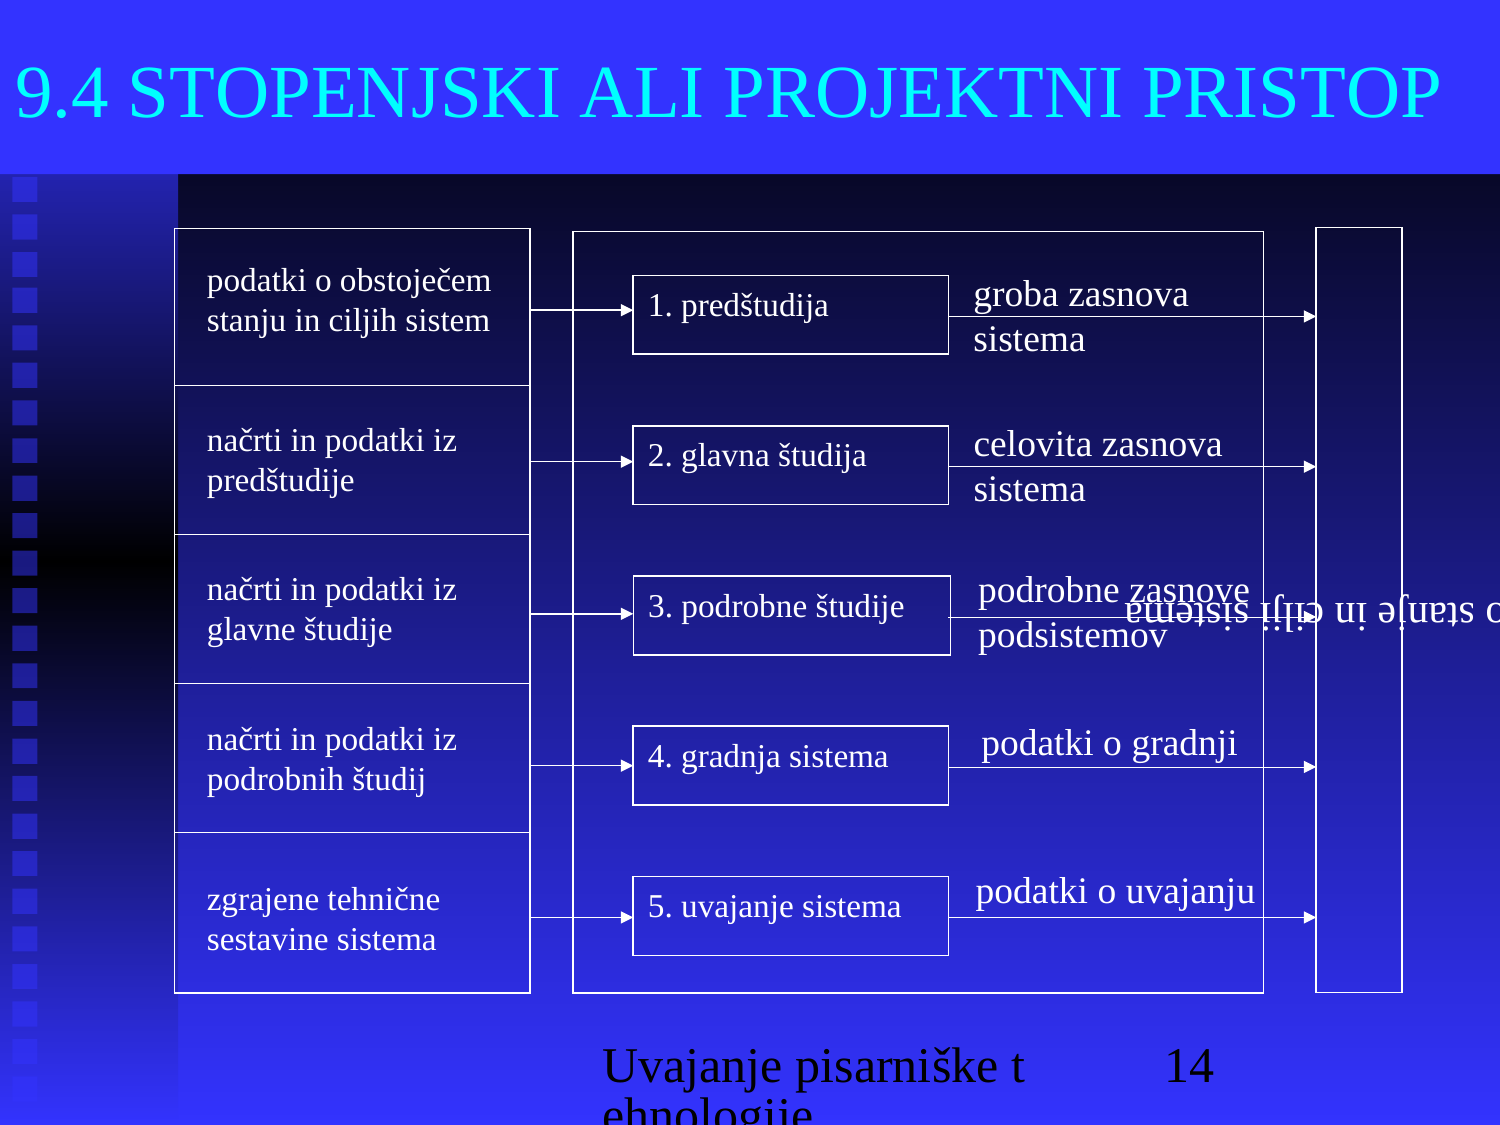

# 9.4 STOPENJSKI ALI PROJEKTNI PRISTOP
podatki o obstoječem stanju in ciljih sistem
načrti in podatki iz predštudije
načrti in podatki iz glavne študije
načrti in podatki iz podrobnih študij
zgrajene tehnične sestavine sistema
groba zasnova sistema
1. predštudija
celovita zasnova sistema
2. glavna študija
podrobne zasnove podsistemov
želeno stanje in cilji sistema
3. podrobne študije
podatki o gradnji
4. gradnja sistema
podatki o uvajanju
5. uvajanje sistema
Uvajanje pisarniške tehnologije
14